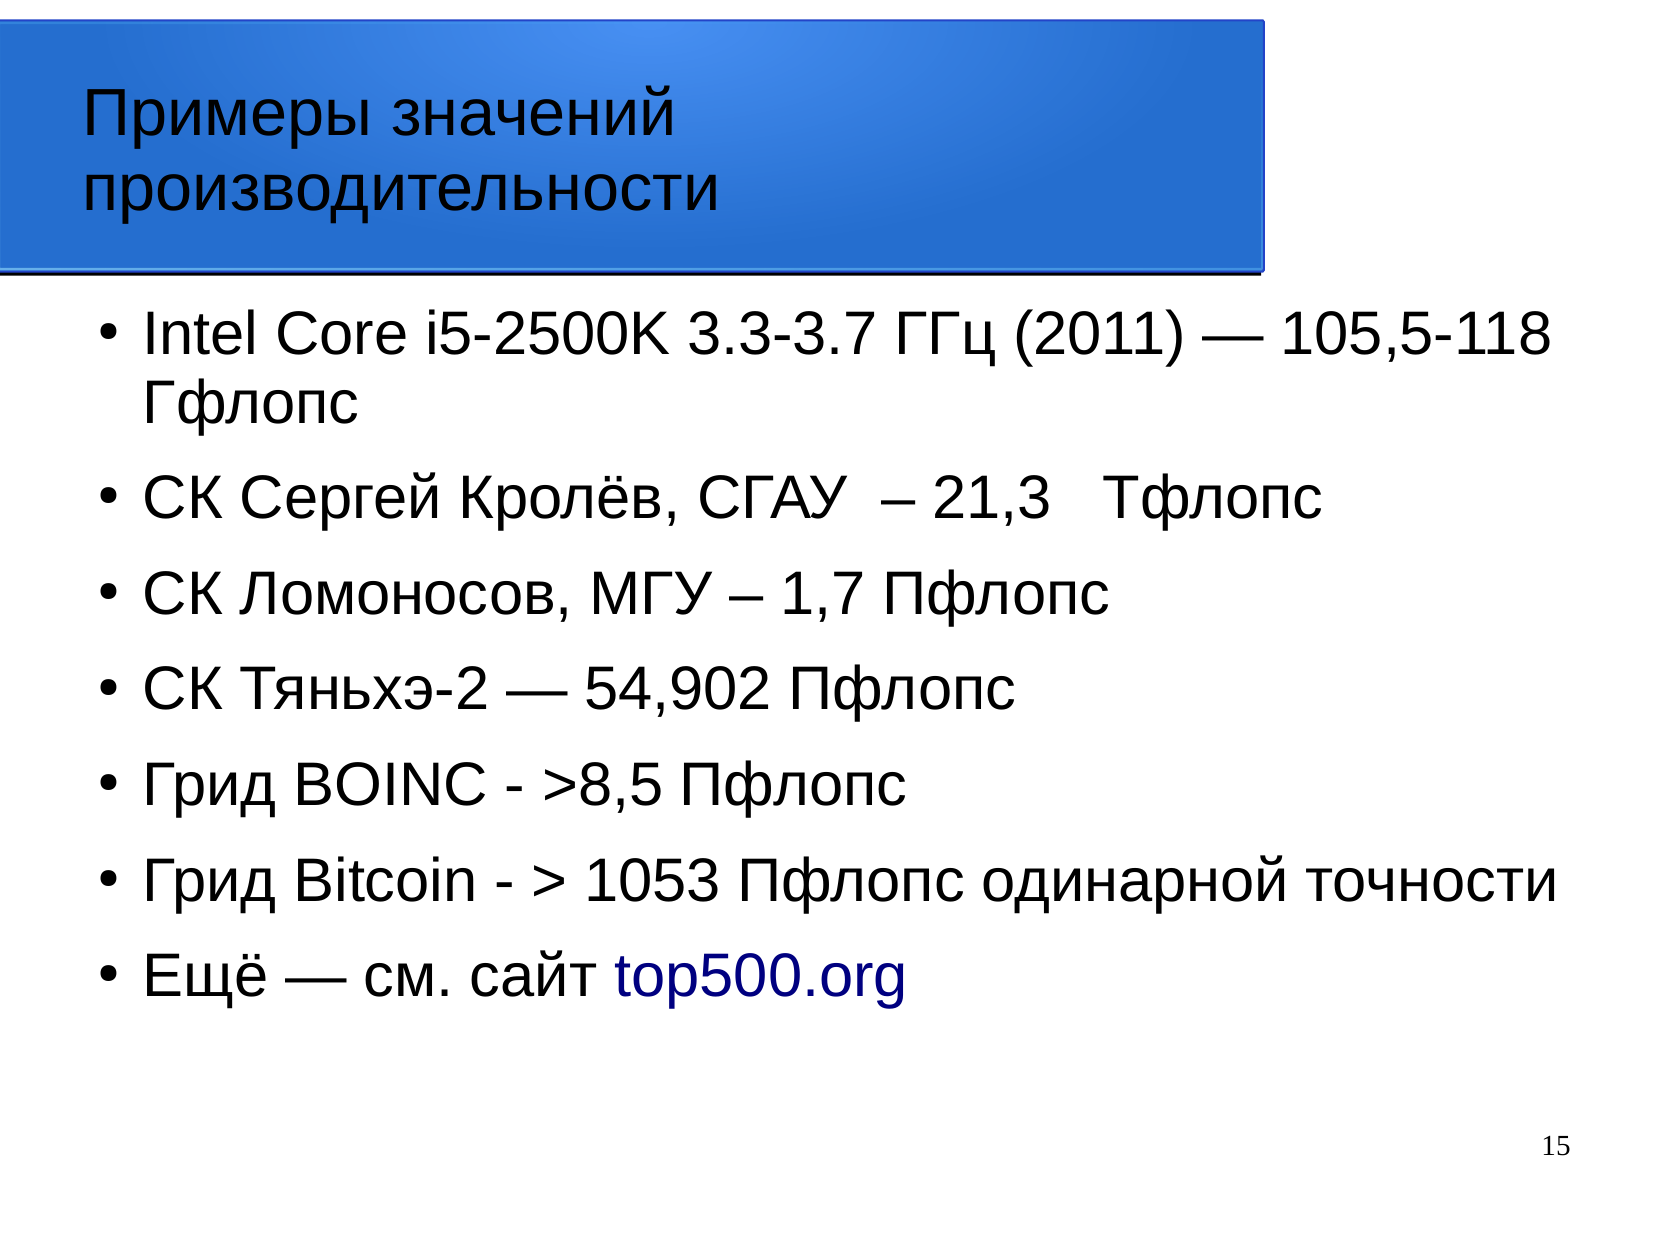

# Примеры значений производительности
Intel Core i5-2500K 3.3-3.7 ГГц (2011) — 105,5-118 Гфлопс
СК Сергей Кролёв, СГАУ – 21,3 Тфлопс
СК Ломоносов, МГУ – 1,7 Пфлопс
СК Тяньхэ-2 — 54,902 Пфлопс
Грид BOINC - >8,5 Пфлопс
Грид Bitcoin - > 1053 Пфлопс одинарной точности
Ещё — см. сайт top500.org
15